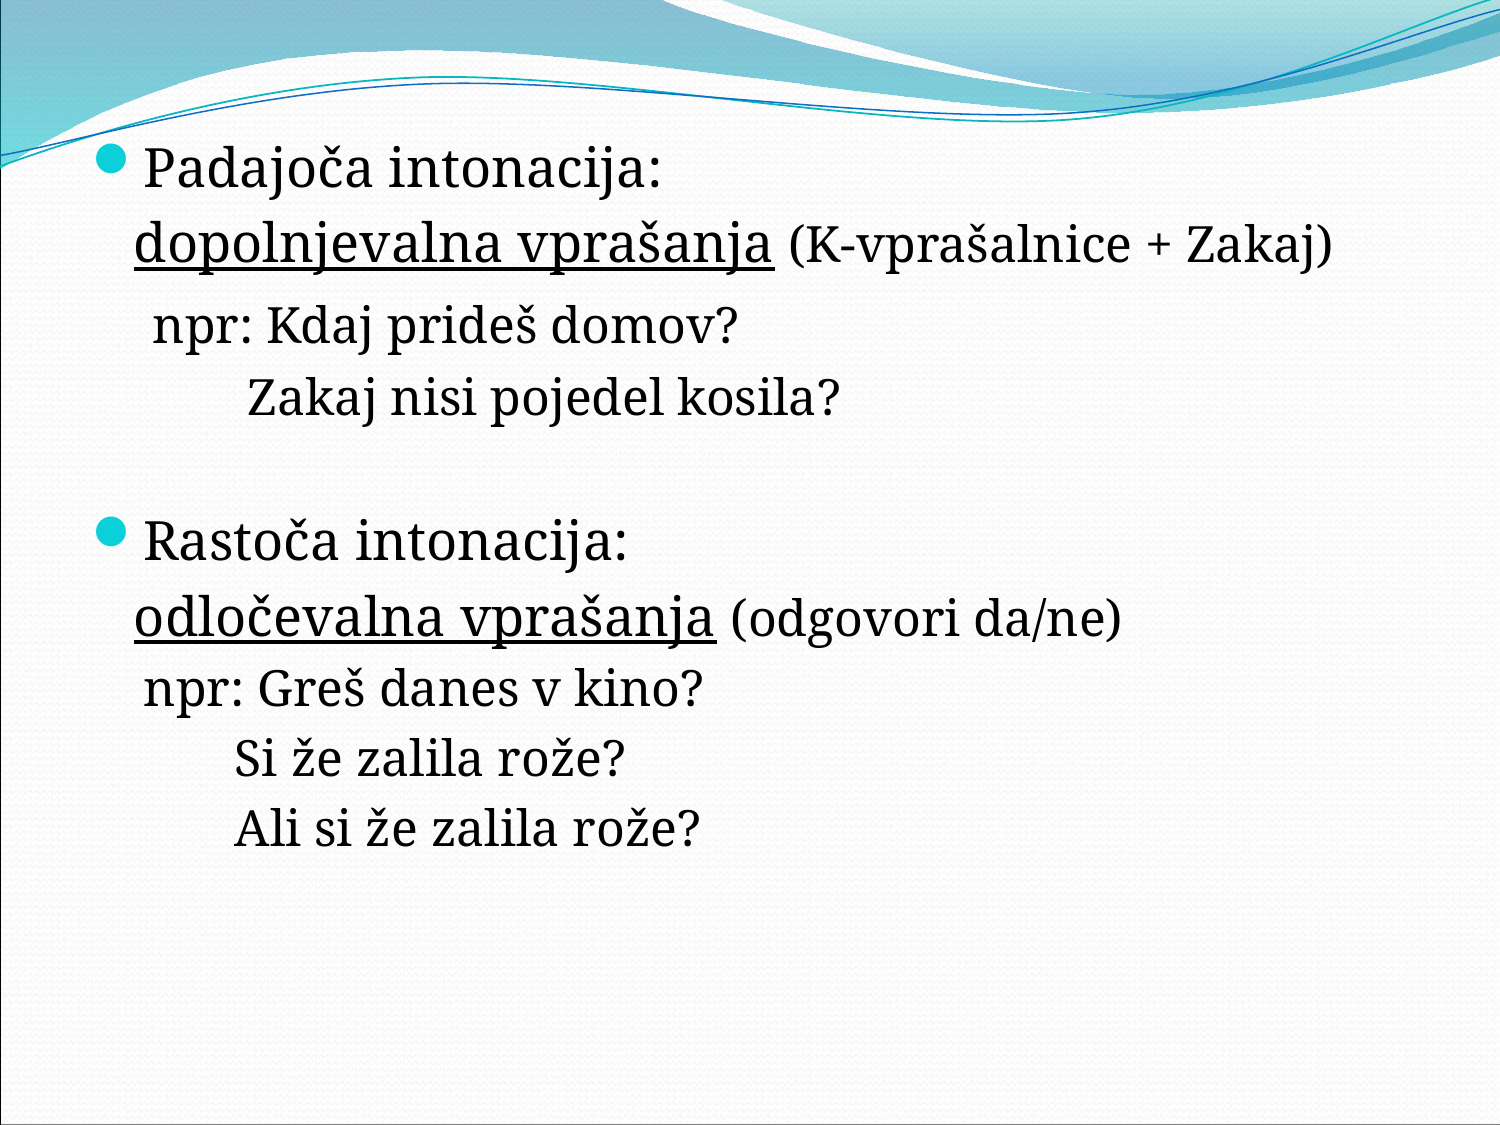

# Padajoča intonacija:
 dopolnjevalna vprašanja (K-vprašalnice + Zakaj)
 npr: Kdaj prideš domov?
 Zakaj nisi pojedel kosila?
Rastoča intonacija:
 odločevalna vprašanja (odgovori da/ne)
 npr: Greš danes v kino?
 Si že zalila rože?
 Ali si že zalila rože?